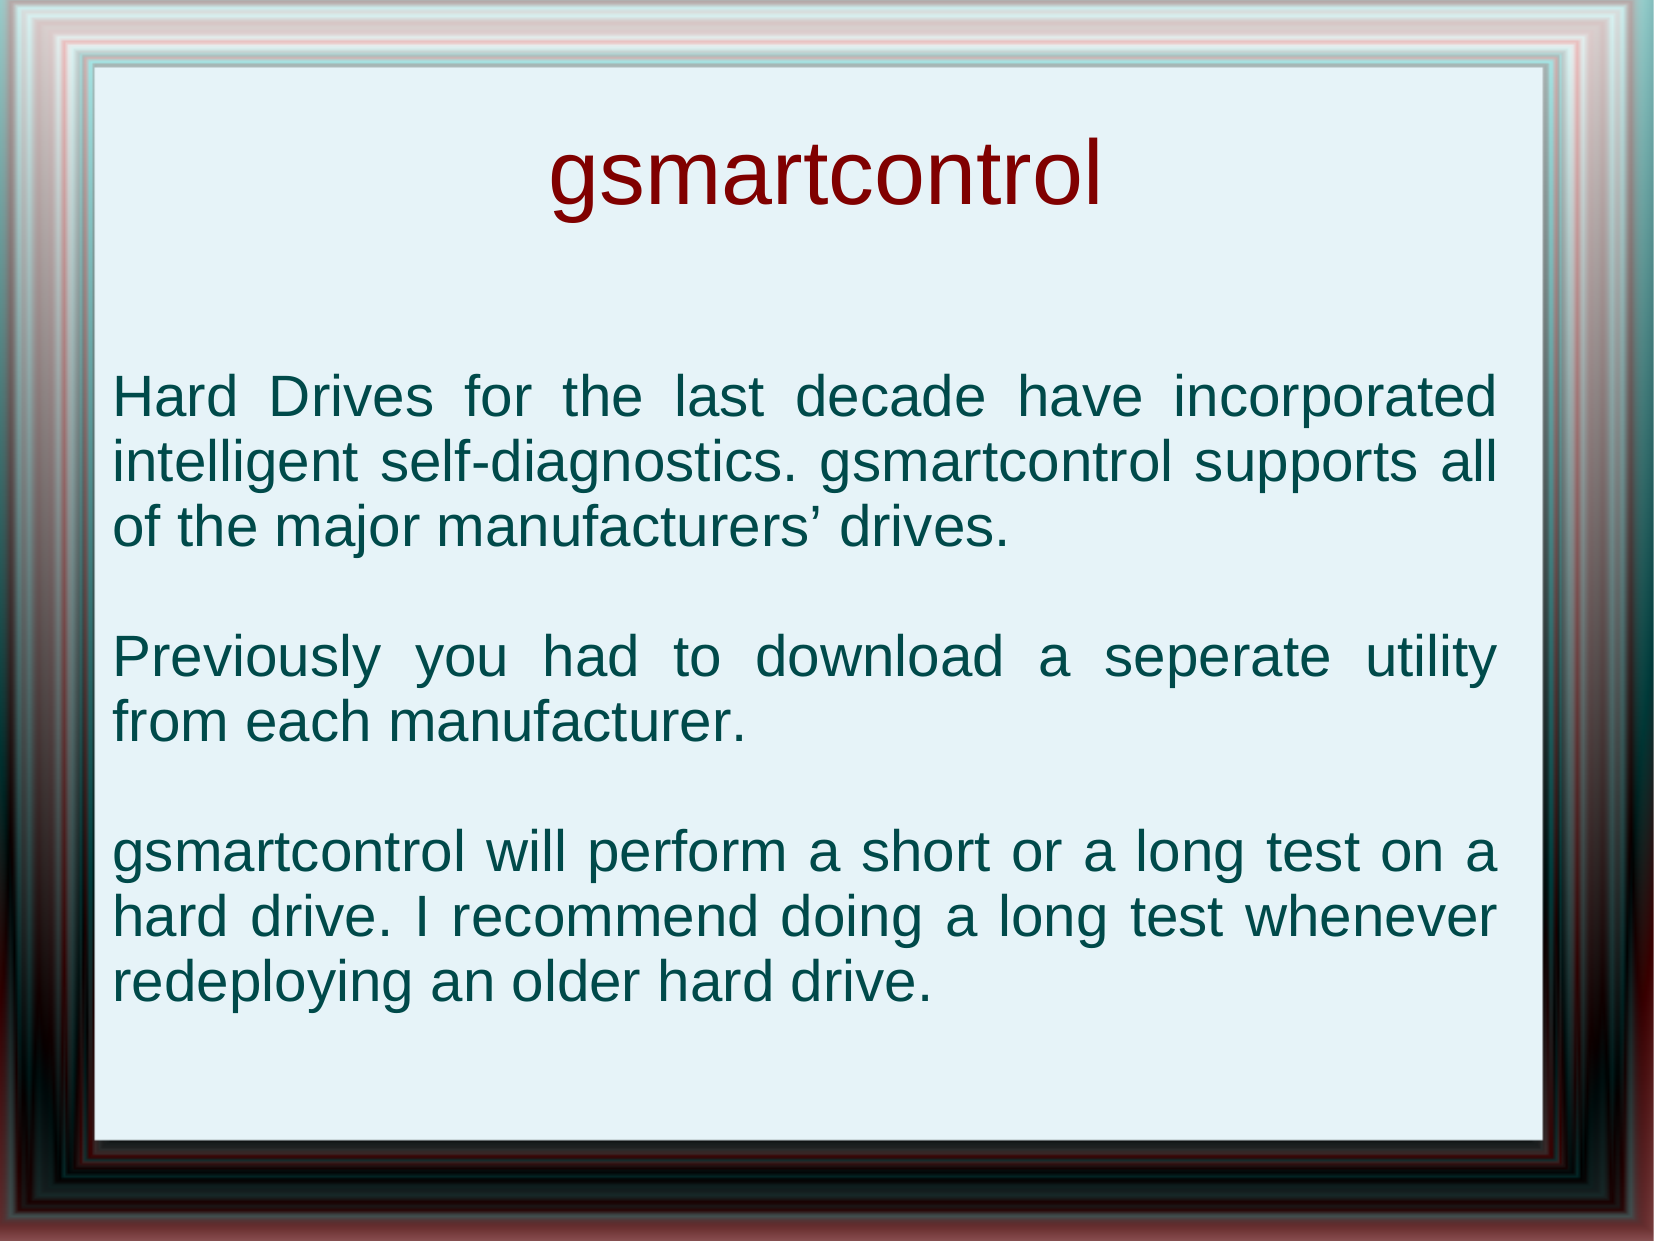

# gsmartcontrol
Hard Drives for the last decade have incorporated intelligent self-diagnostics. gsmartcontrol supports all of the major manufacturers’ drives.
Previously you had to download a seperate utility from each manufacturer.
gsmartcontrol will perform a short or a long test on a hard drive. I recommend doing a long test whenever redeploying an older hard drive.